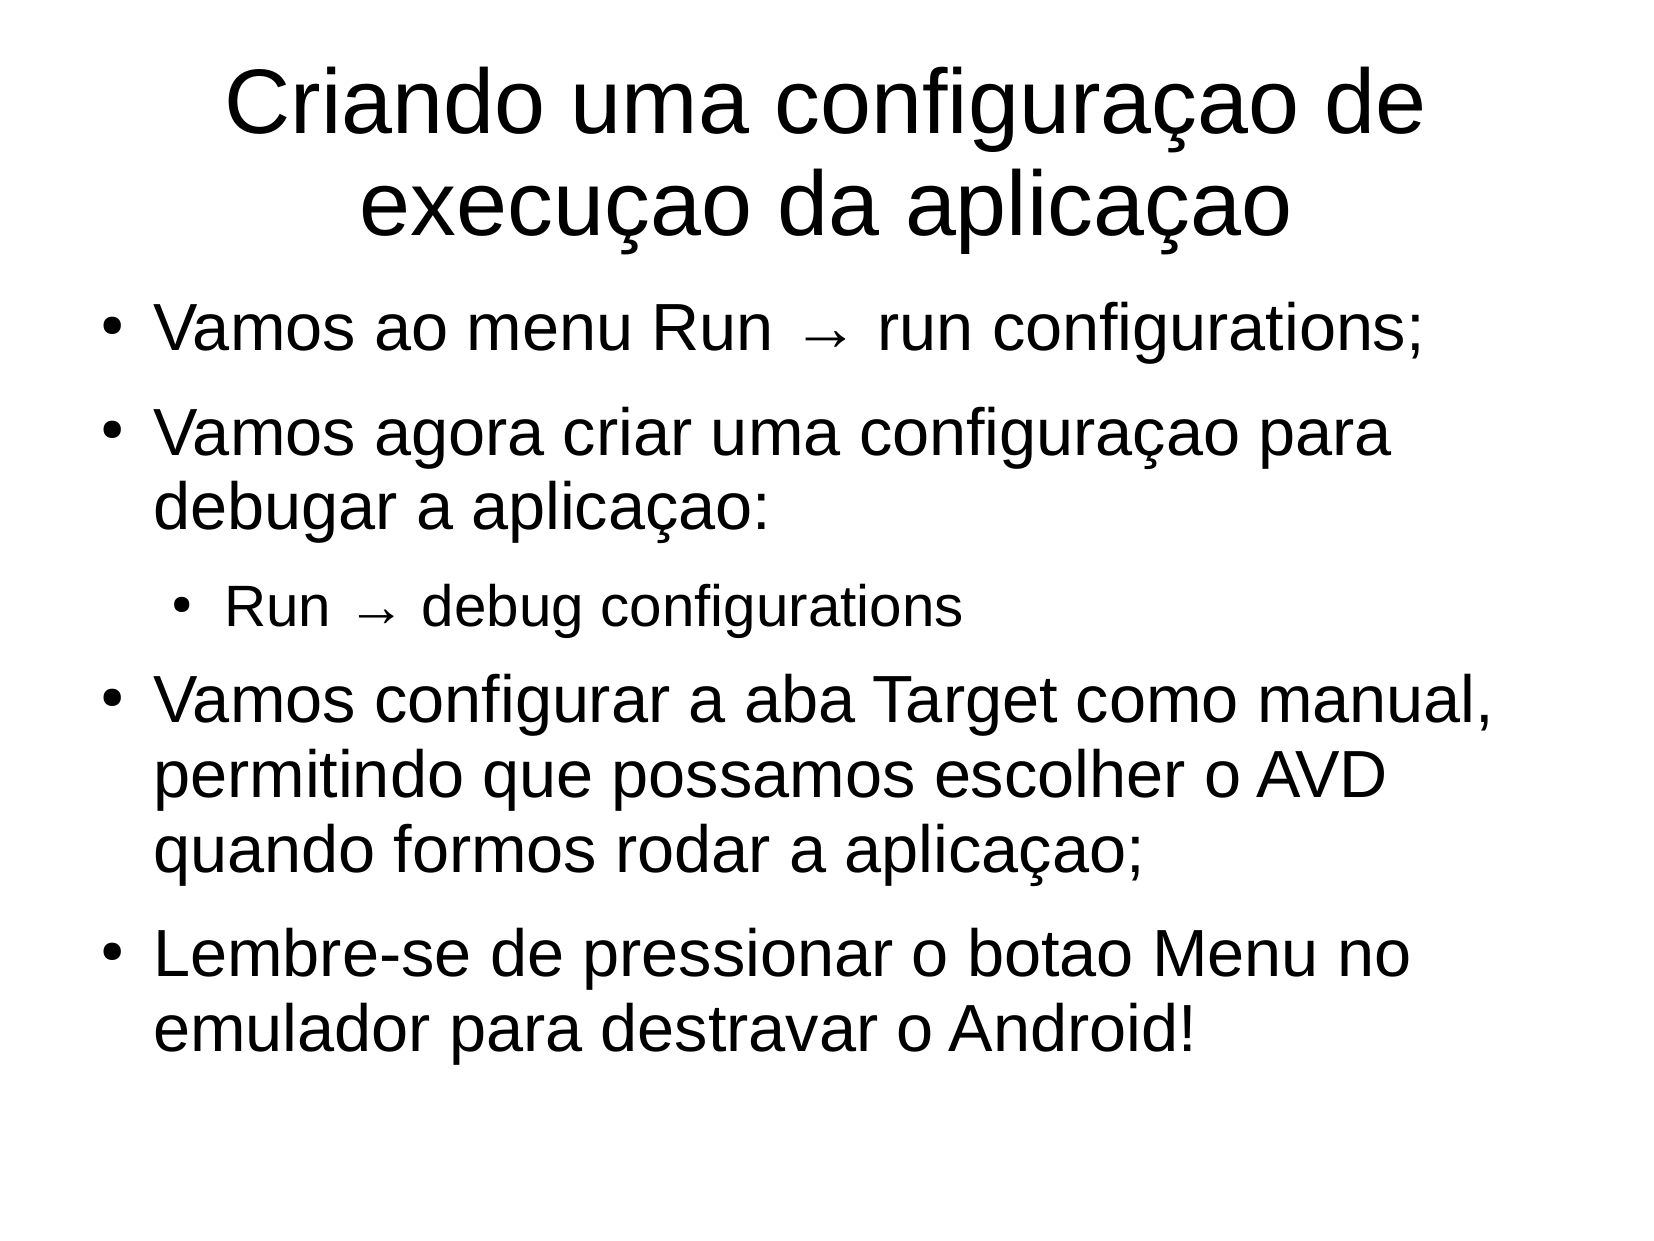

# Criando uma configuraçao de execuçao da aplicaçao
Vamos ao menu Run → run configurations;
Vamos agora criar uma configuraçao para debugar a aplicaçao:
Run → debug configurations
Vamos configurar a aba Target como manual, permitindo que possamos escolher o AVD quando formos rodar a aplicaçao;
Lembre-se de pressionar o botao Menu no emulador para destravar o Android!